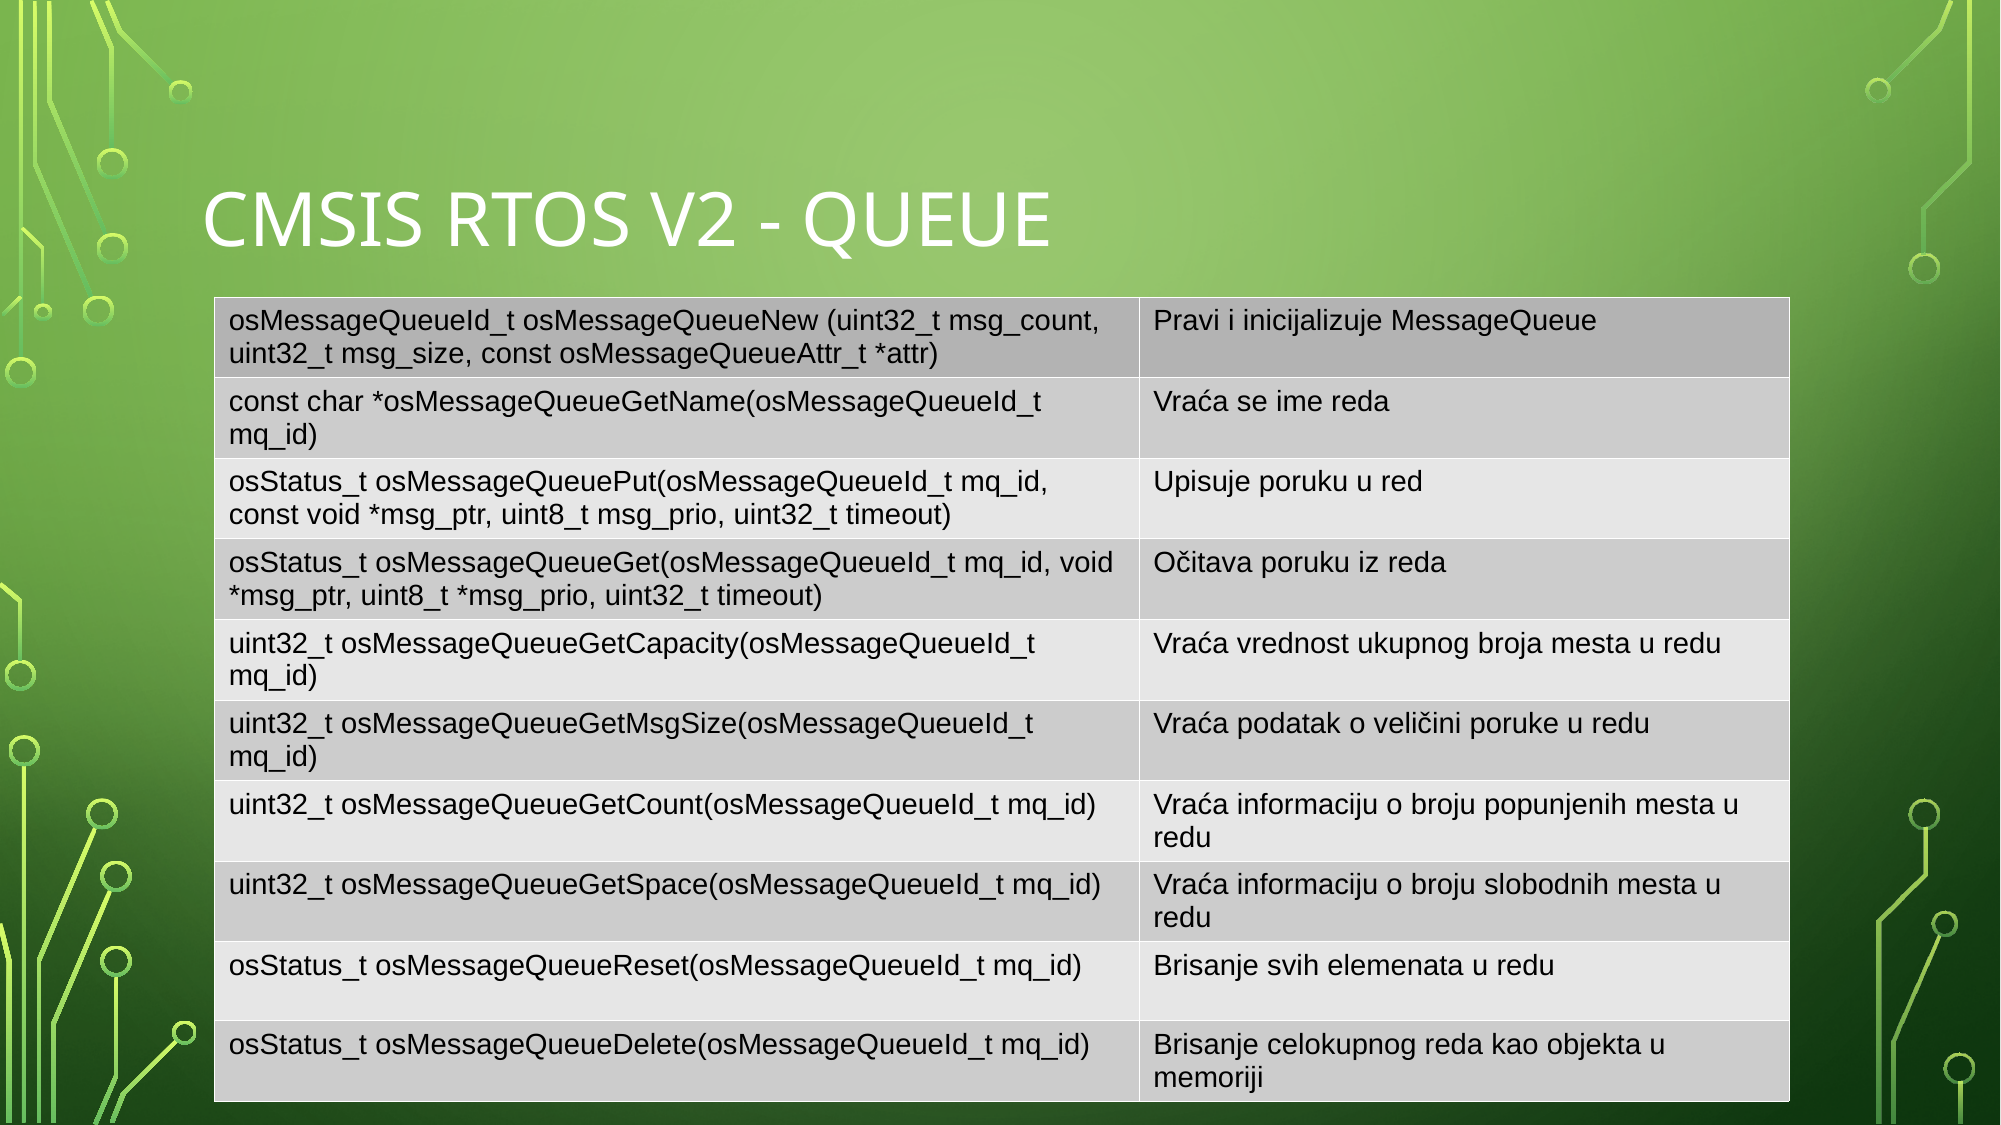

CMSIS RTOS v2 - QUEUE
| osMessageQueueId\_t osMessageQueueNew (uint32\_t msg\_count, uint32\_t msg\_size, const osMessageQueueAttr\_t \*attr) | Pravi i inicijalizuje MessageQueue |
| --- | --- |
| const char \*osMessageQueueGetName(osMessageQueueId\_t mq\_id) | Vraća se ime reda |
| osStatus\_t osMessageQueuePut(osMessageQueueId\_t mq\_id, const void \*msg\_ptr, uint8\_t msg\_prio, uint32\_t timeout) | Upisuje poruku u red |
| osStatus\_t osMessageQueueGet(osMessageQueueId\_t mq\_id, void \*msg\_ptr, uint8\_t \*msg\_prio, uint32\_t timeout) | Očitava poruku iz reda |
| uint32\_t osMessageQueueGetCapacity(osMessageQueueId\_t mq\_id) | Vraća vrednost ukupnog broja mesta u redu |
| uint32\_t osMessageQueueGetMsgSize(osMessageQueueId\_t mq\_id) | Vraća podatak o veličini poruke u redu |
| uint32\_t osMessageQueueGetCount(osMessageQueueId\_t mq\_id) | Vraća informaciju o broju popunjenih mesta u redu |
| uint32\_t osMessageQueueGetSpace(osMessageQueueId\_t mq\_id) | Vraća informaciju o broju slobodnih mesta u redu |
| osStatus\_t osMessageQueueReset(osMessageQueueId\_t mq\_id) | Brisanje svih elemenata u redu |
| osStatus\_t osMessageQueueDelete(osMessageQueueId\_t mq\_id) | Brisanje celokupnog reda kao objekta u memoriji |